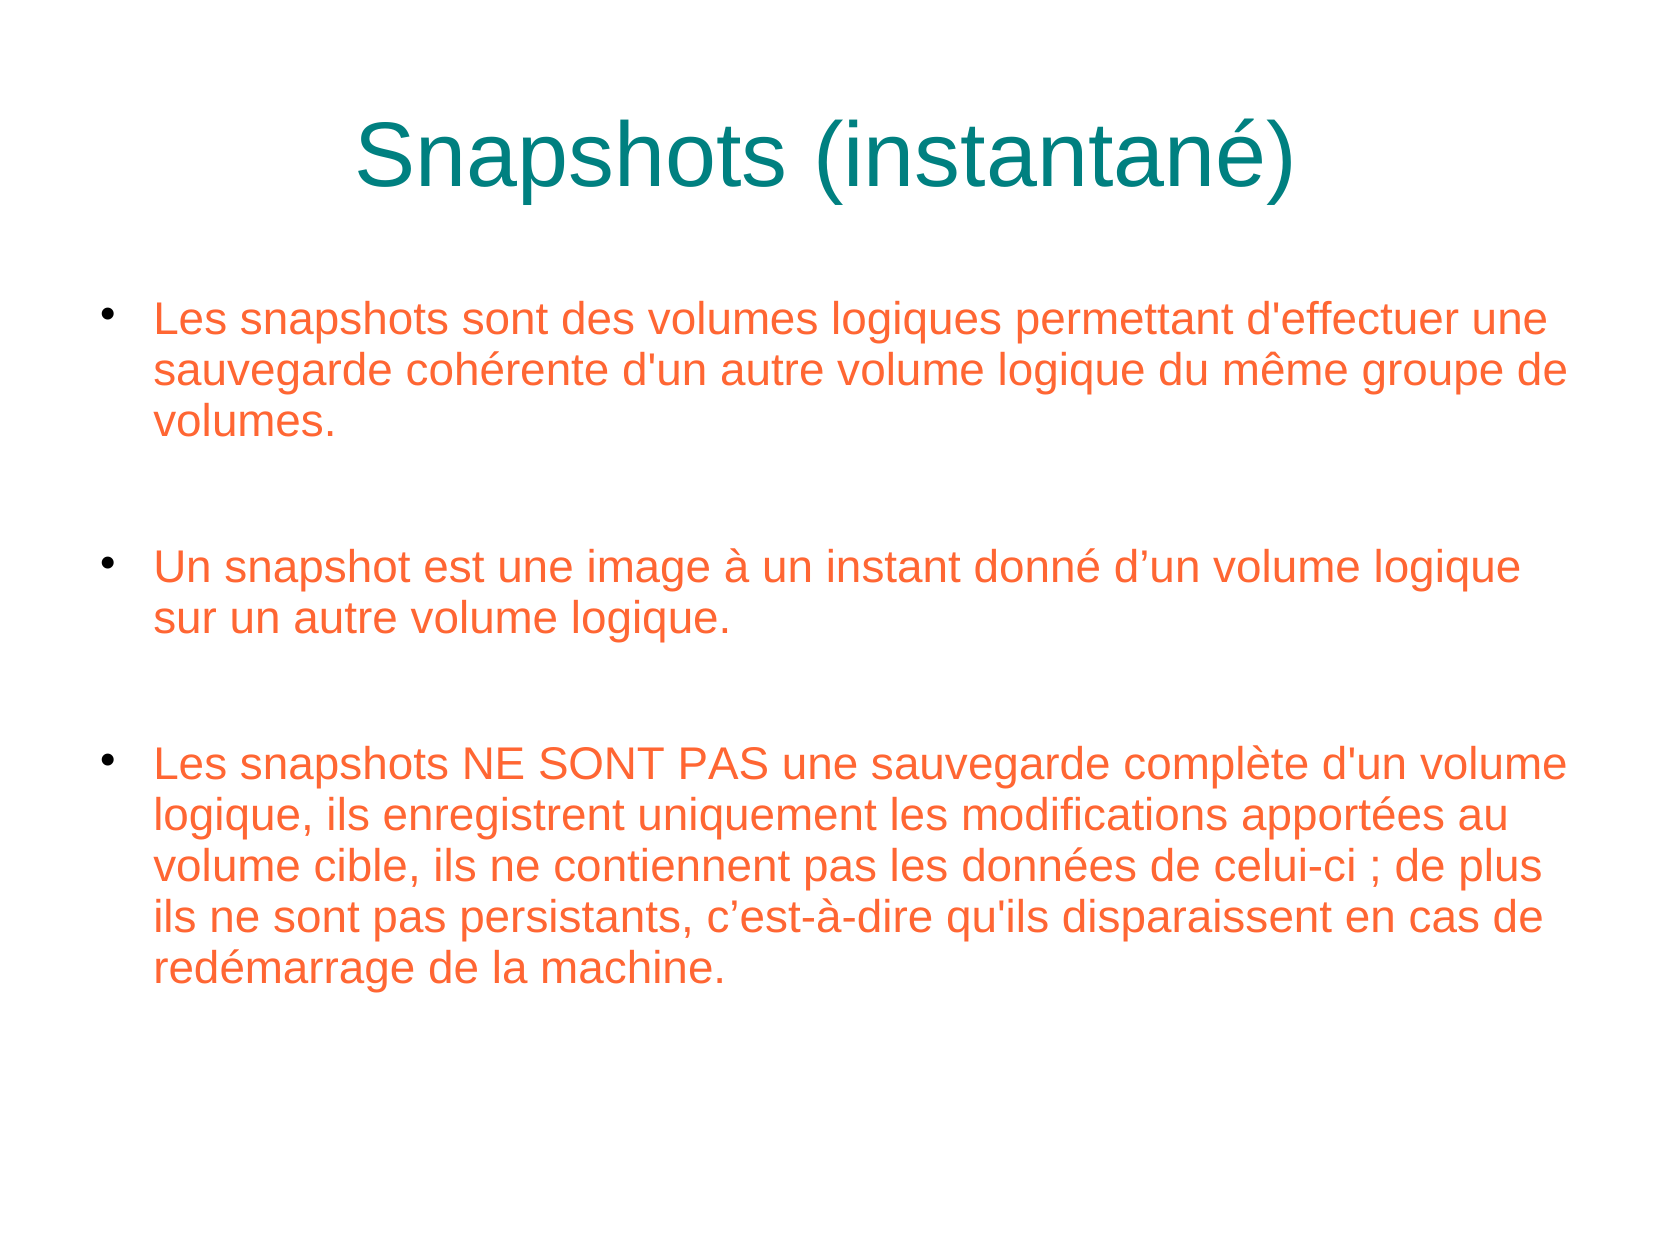

# Snapshots (instantané)
Les snapshots sont des volumes logiques permettant d'effectuer une sauvegarde cohérente d'un autre volume logique du même groupe de volumes.
Un snapshot est une image à un instant donné d’un volume logique sur un autre volume logique.
Les snapshots NE SONT PAS une sauvegarde complète d'un volume logique, ils enregistrent uniquement les modifications apportées au volume cible, ils ne contiennent pas les données de celui-ci ; de plus ils ne sont pas persistants, c’est-à-dire qu'ils disparaissent en cas de redémarrage de la machine.